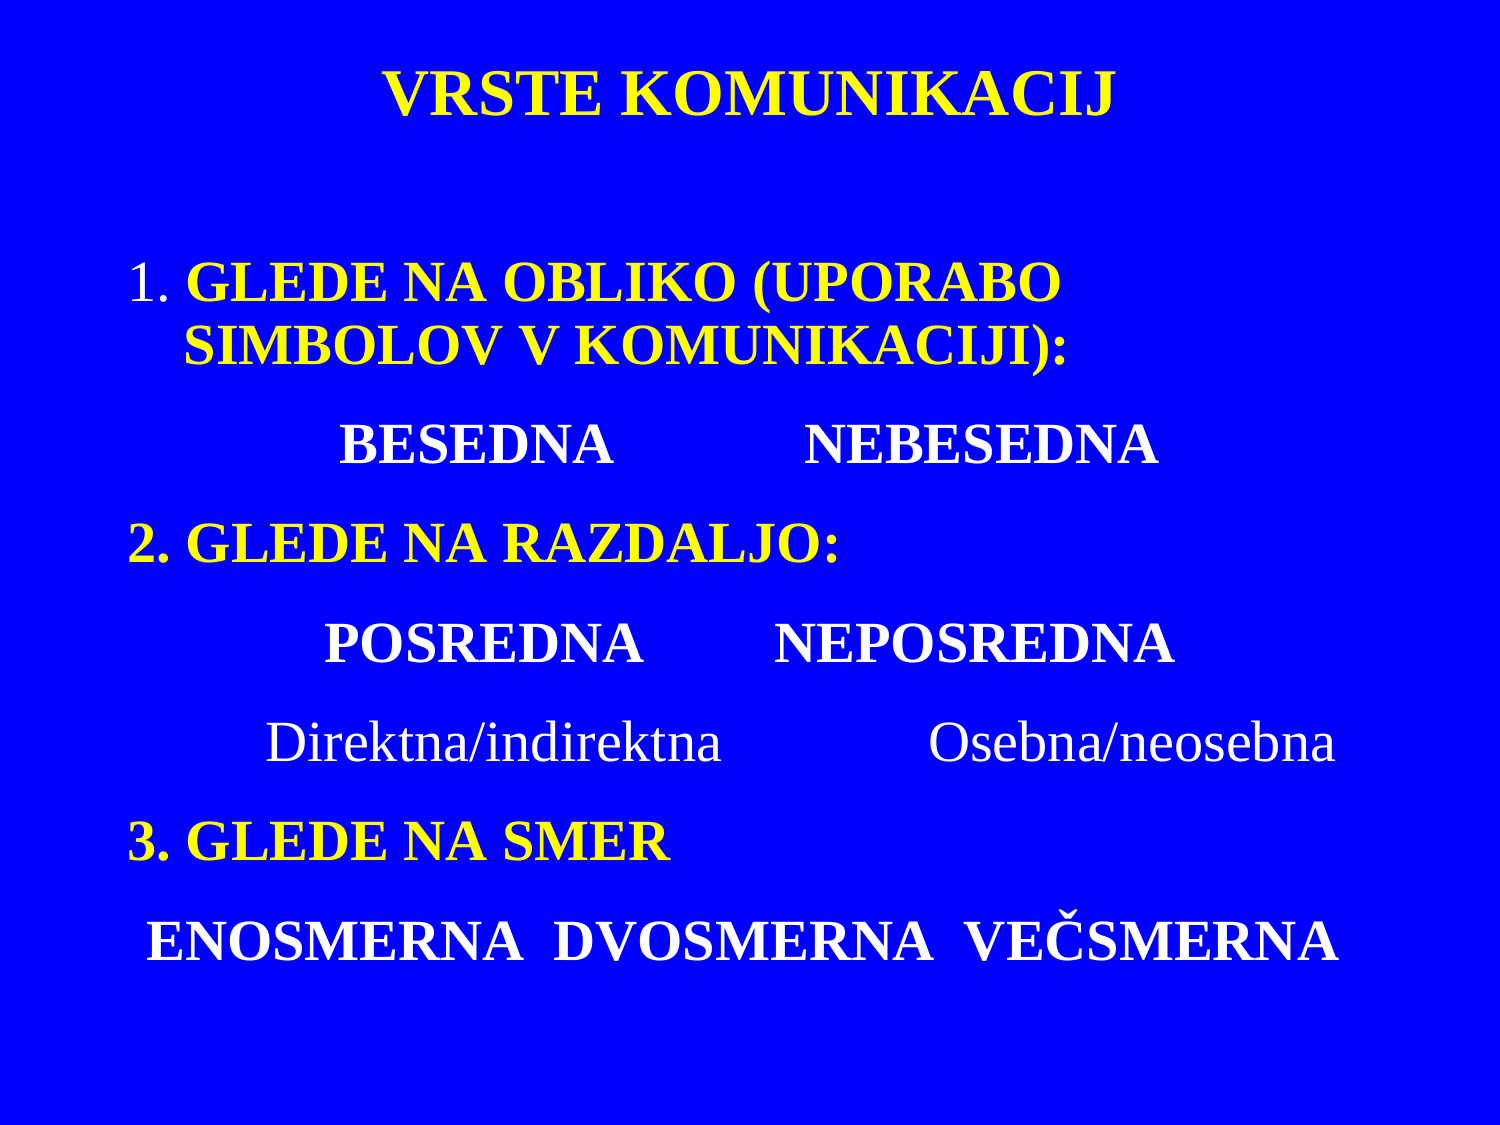

# VRSTE KOMUNIKACIJ
1. GLEDE NA OBLIKO (UPORABO SIMBOLOV V KOMUNIKACIJI):
BESEDNA 		 NEBESEDNA
2. GLEDE NA RAZDALJO:
POSREDNA	NEPOSREDNA
 Direktna/indirektna		 Osebna/neosebna
3. GLEDE NA SMER
ENOSMERNA DVOSMERNA VEČSMERNA